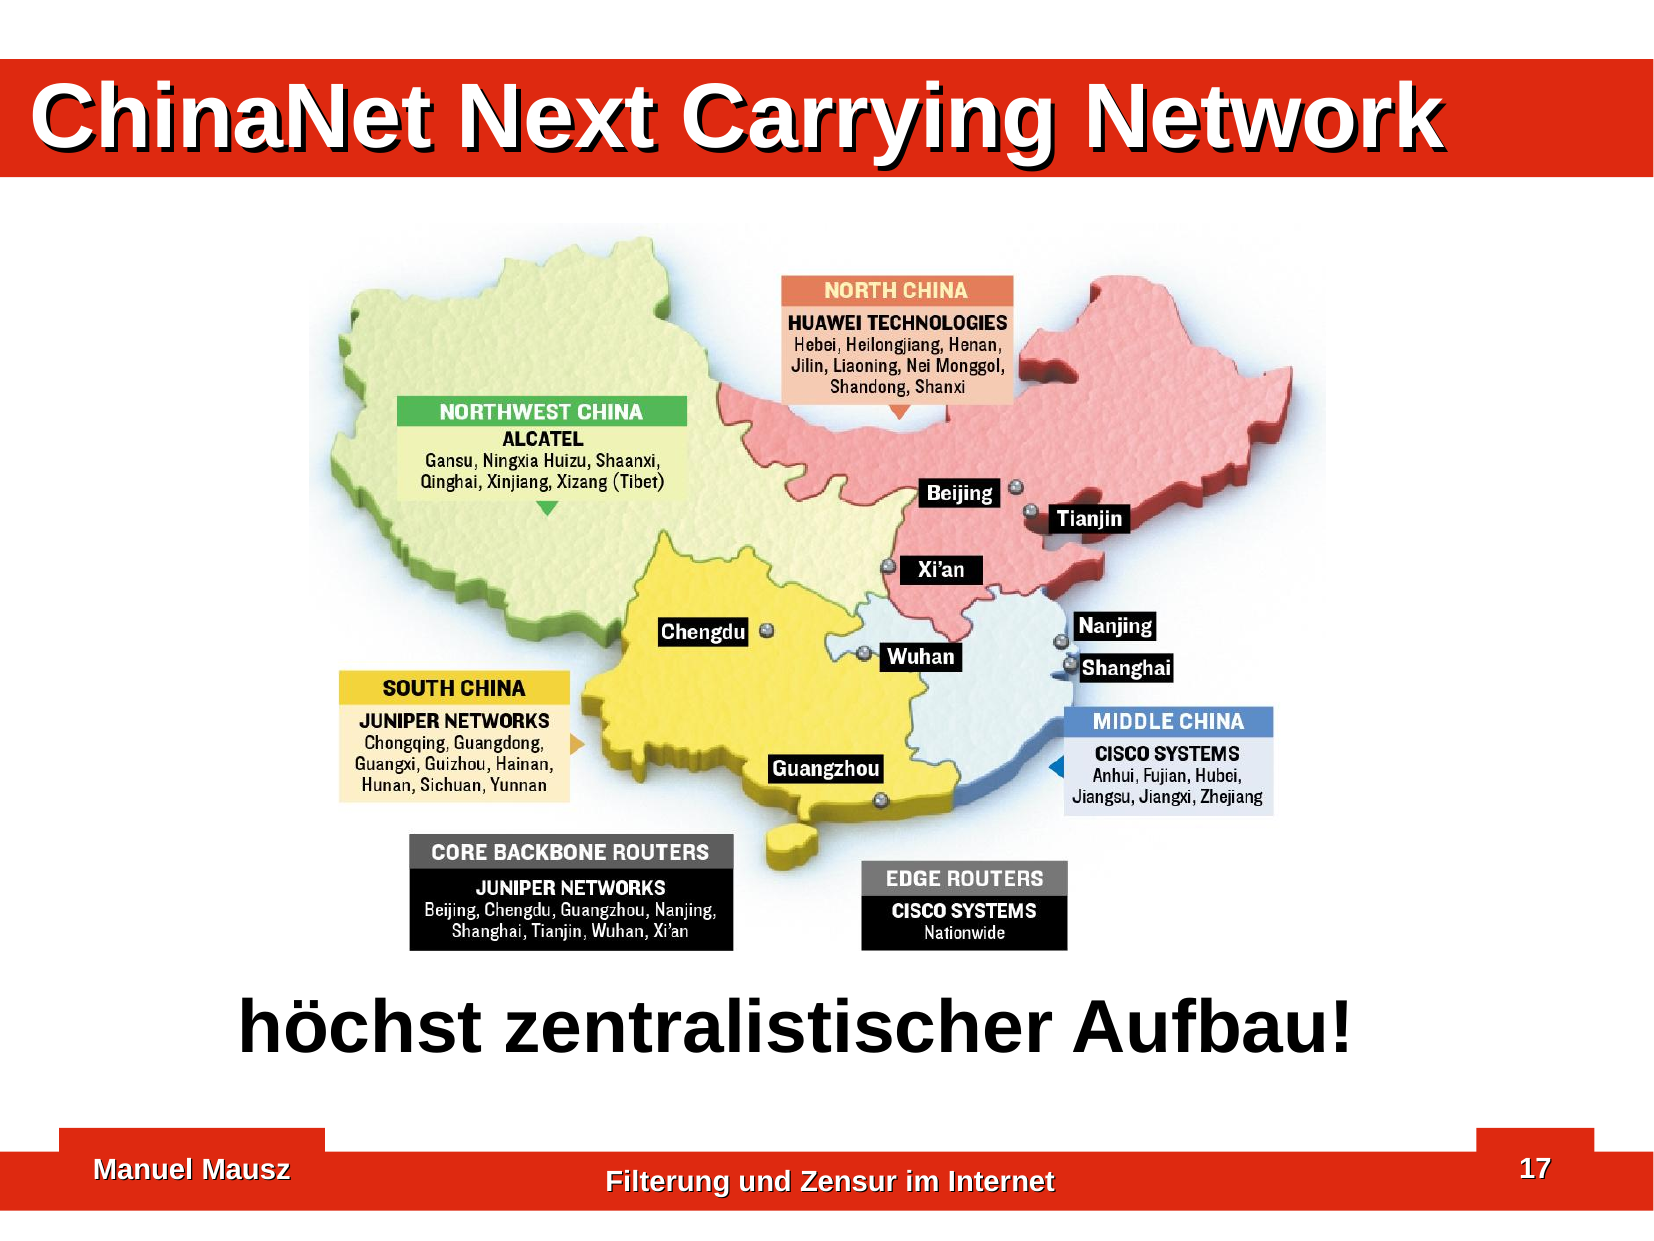

# ChinaNet Next Carrying Network
höchst zentralistischer Aufbau!
17